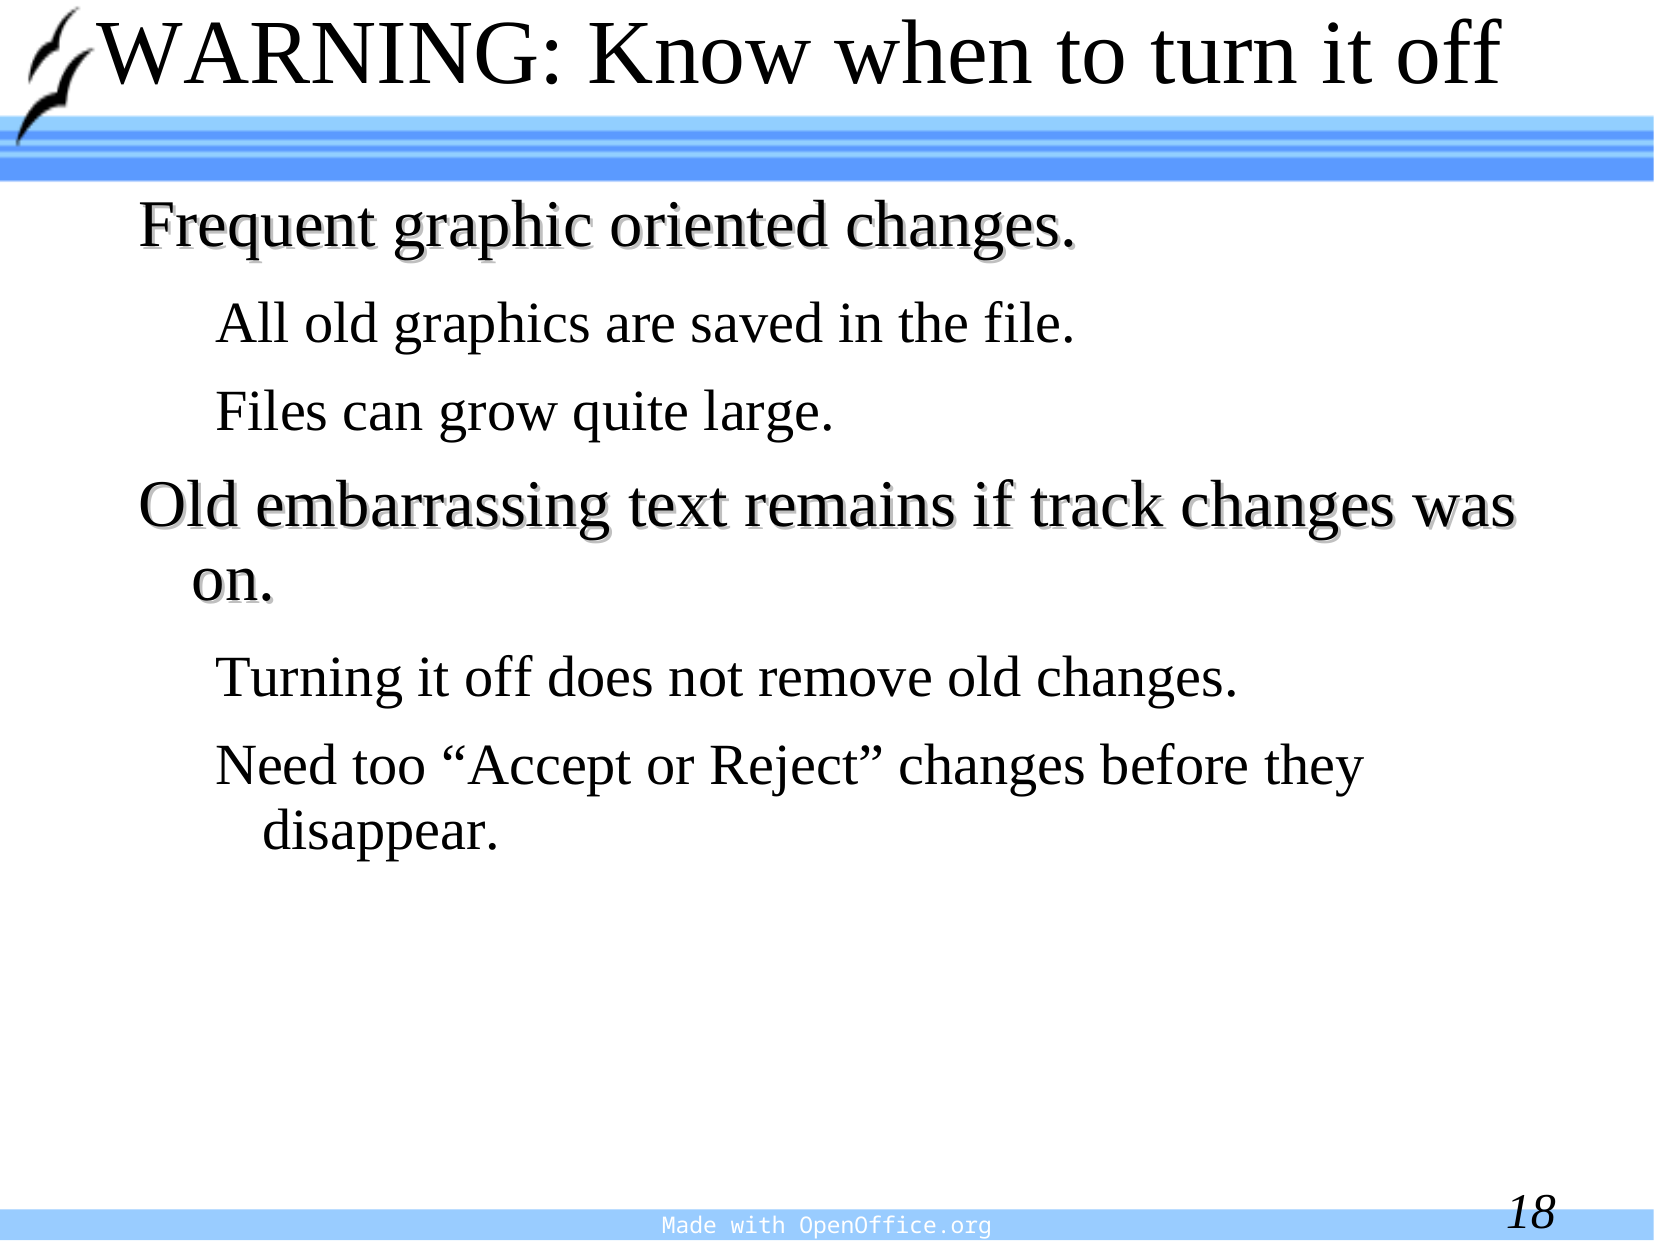

# WARNING: Know when to turn it off
Frequent graphic oriented changes.
All old graphics are saved in the file.
Files can grow quite large.
Old embarrassing text remains if track changes was on.
Turning it off does not remove old changes.
Need too “Accept or Reject” changes before they disappear.